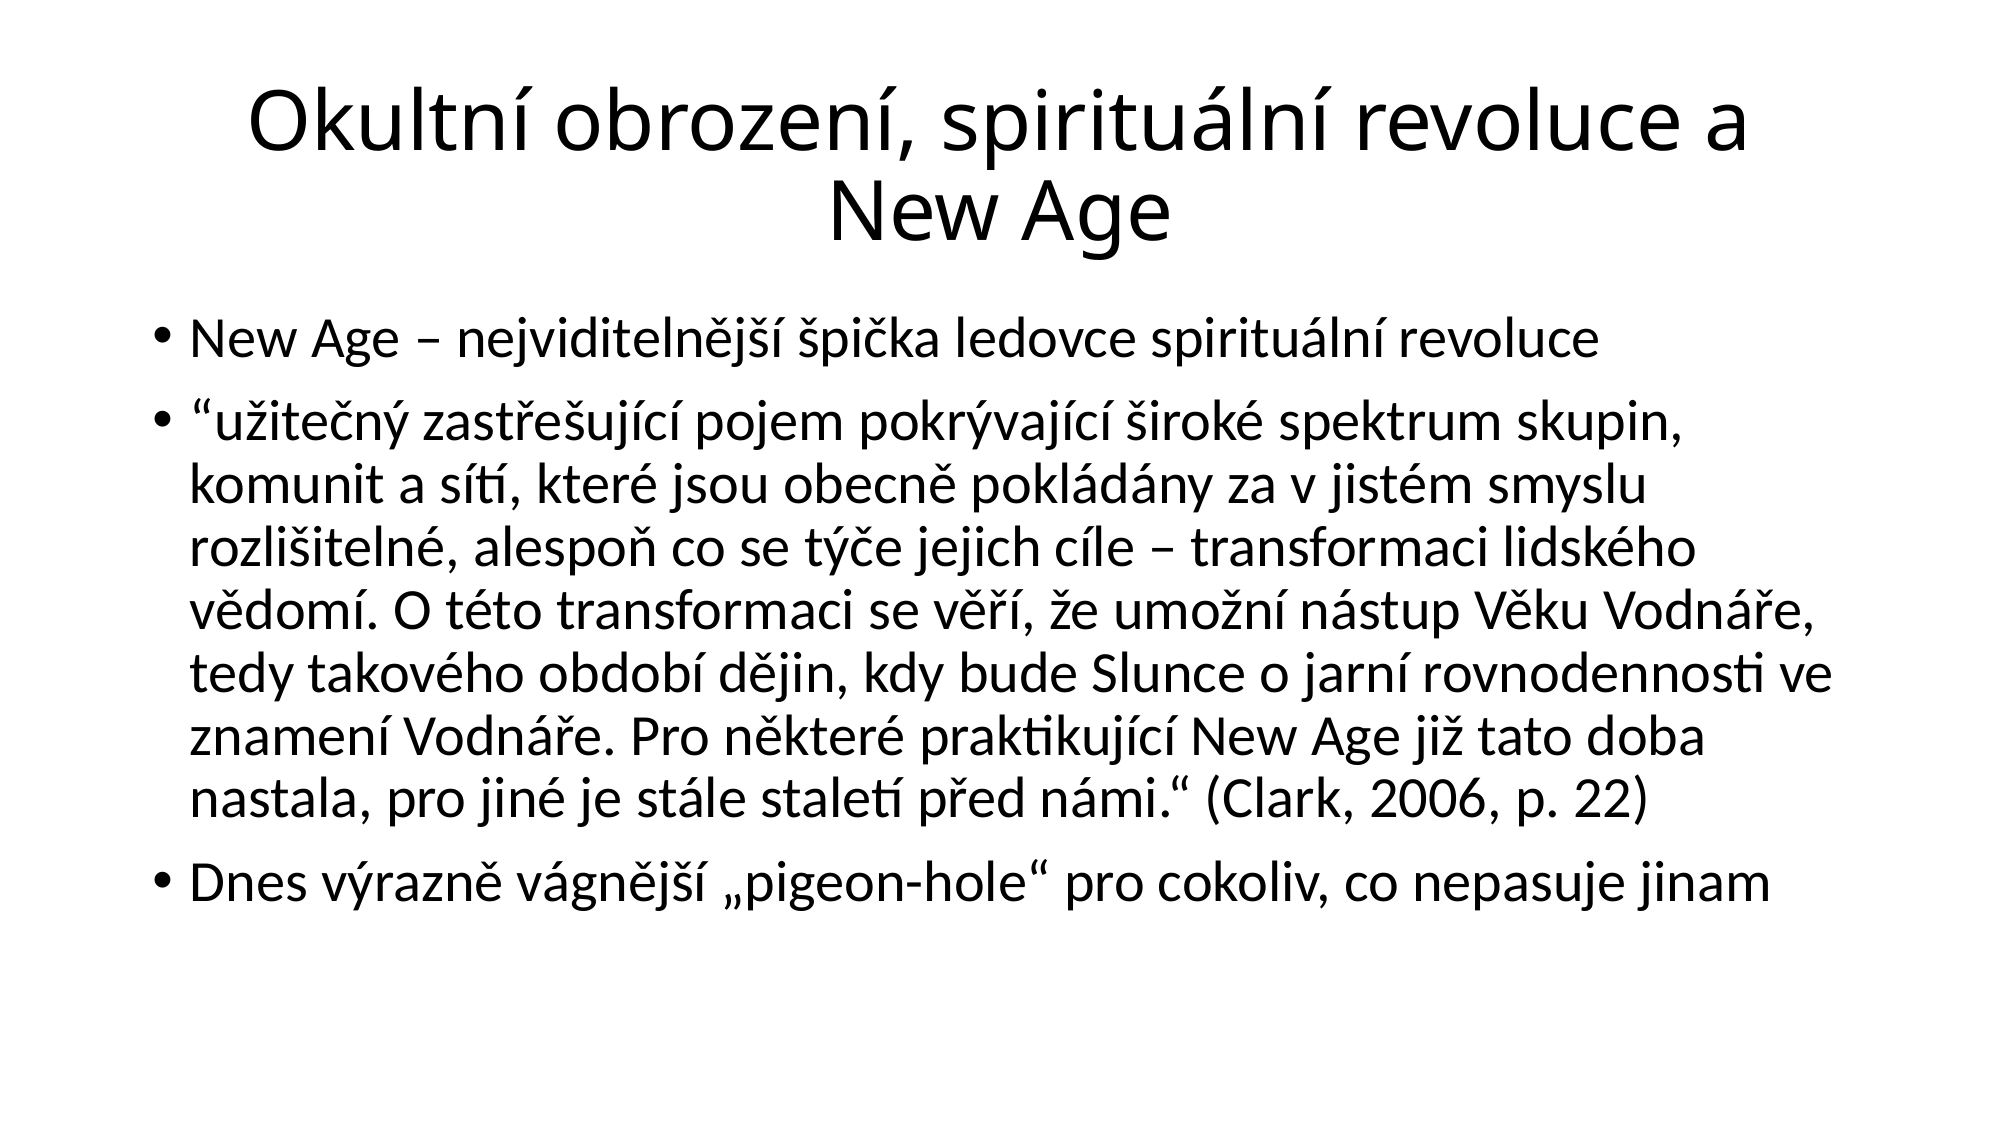

# Okultní obrození, spirituální revoluce a New Age
New Age – nejviditelnější špička ledovce spirituální revoluce
“užitečný zastřešující pojem pokrývající široké spektrum skupin, komunit a sítí, které jsou obecně pokládány za v jistém smyslu rozlišitelné, alespoň co se týče jejich cíle – transformaci lidského vědomí. O této transformaci se věří, že umožní nástup Věku Vodnáře, tedy takového období dějin, kdy bude Slunce o jarní rovnodennosti ve znamení Vodnáře. Pro některé praktikující New Age již tato doba nastala, pro jiné je stále staletí před námi.“ (Clark, 2006, p. 22)
Dnes výrazně vágnější „pigeon-hole“ pro cokoliv, co nepasuje jinam